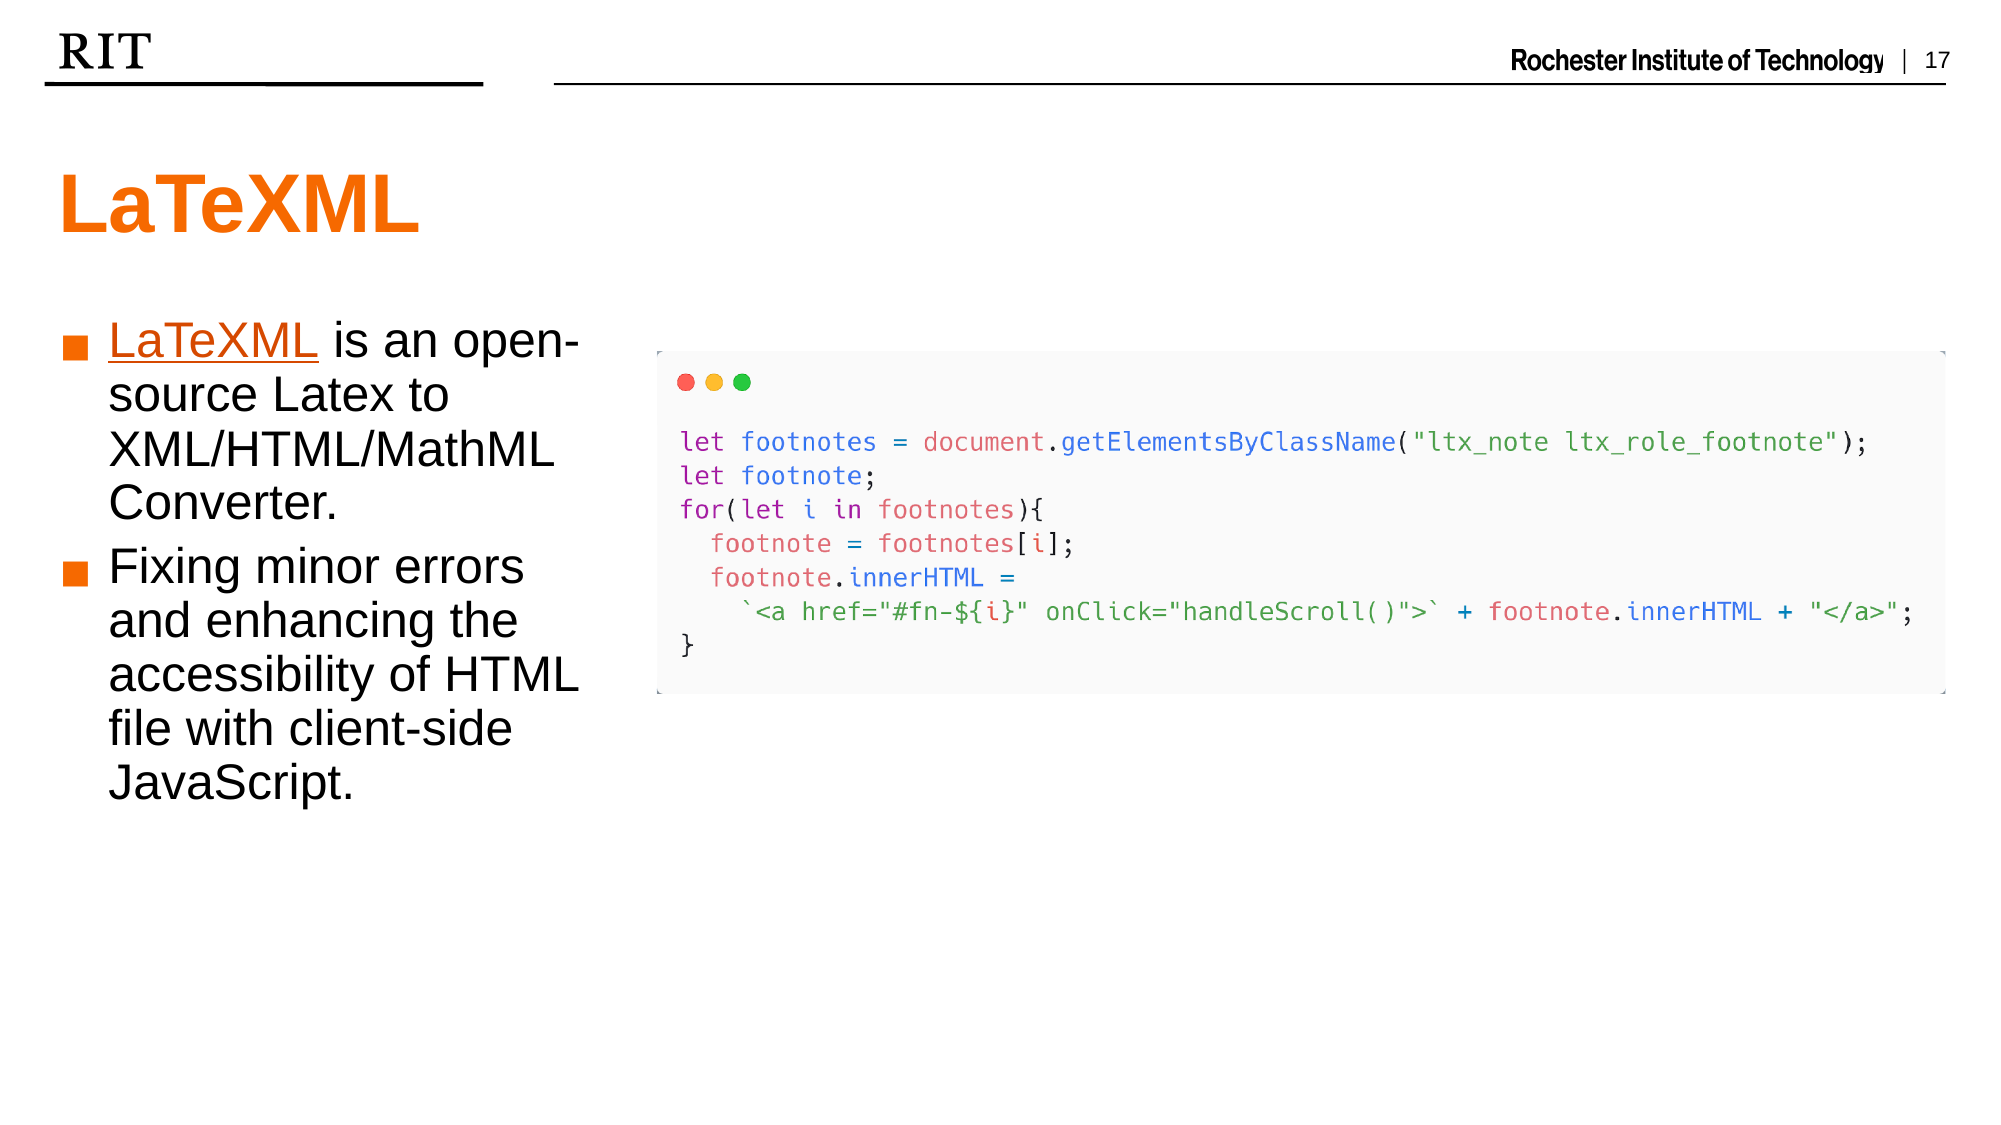

# LaTeXML
LaTeXML is an open-source Latex to XML/HTML/MathML Converter.
Fixing minor errors and enhancing the accessibility of HTML file with client-side JavaScript.